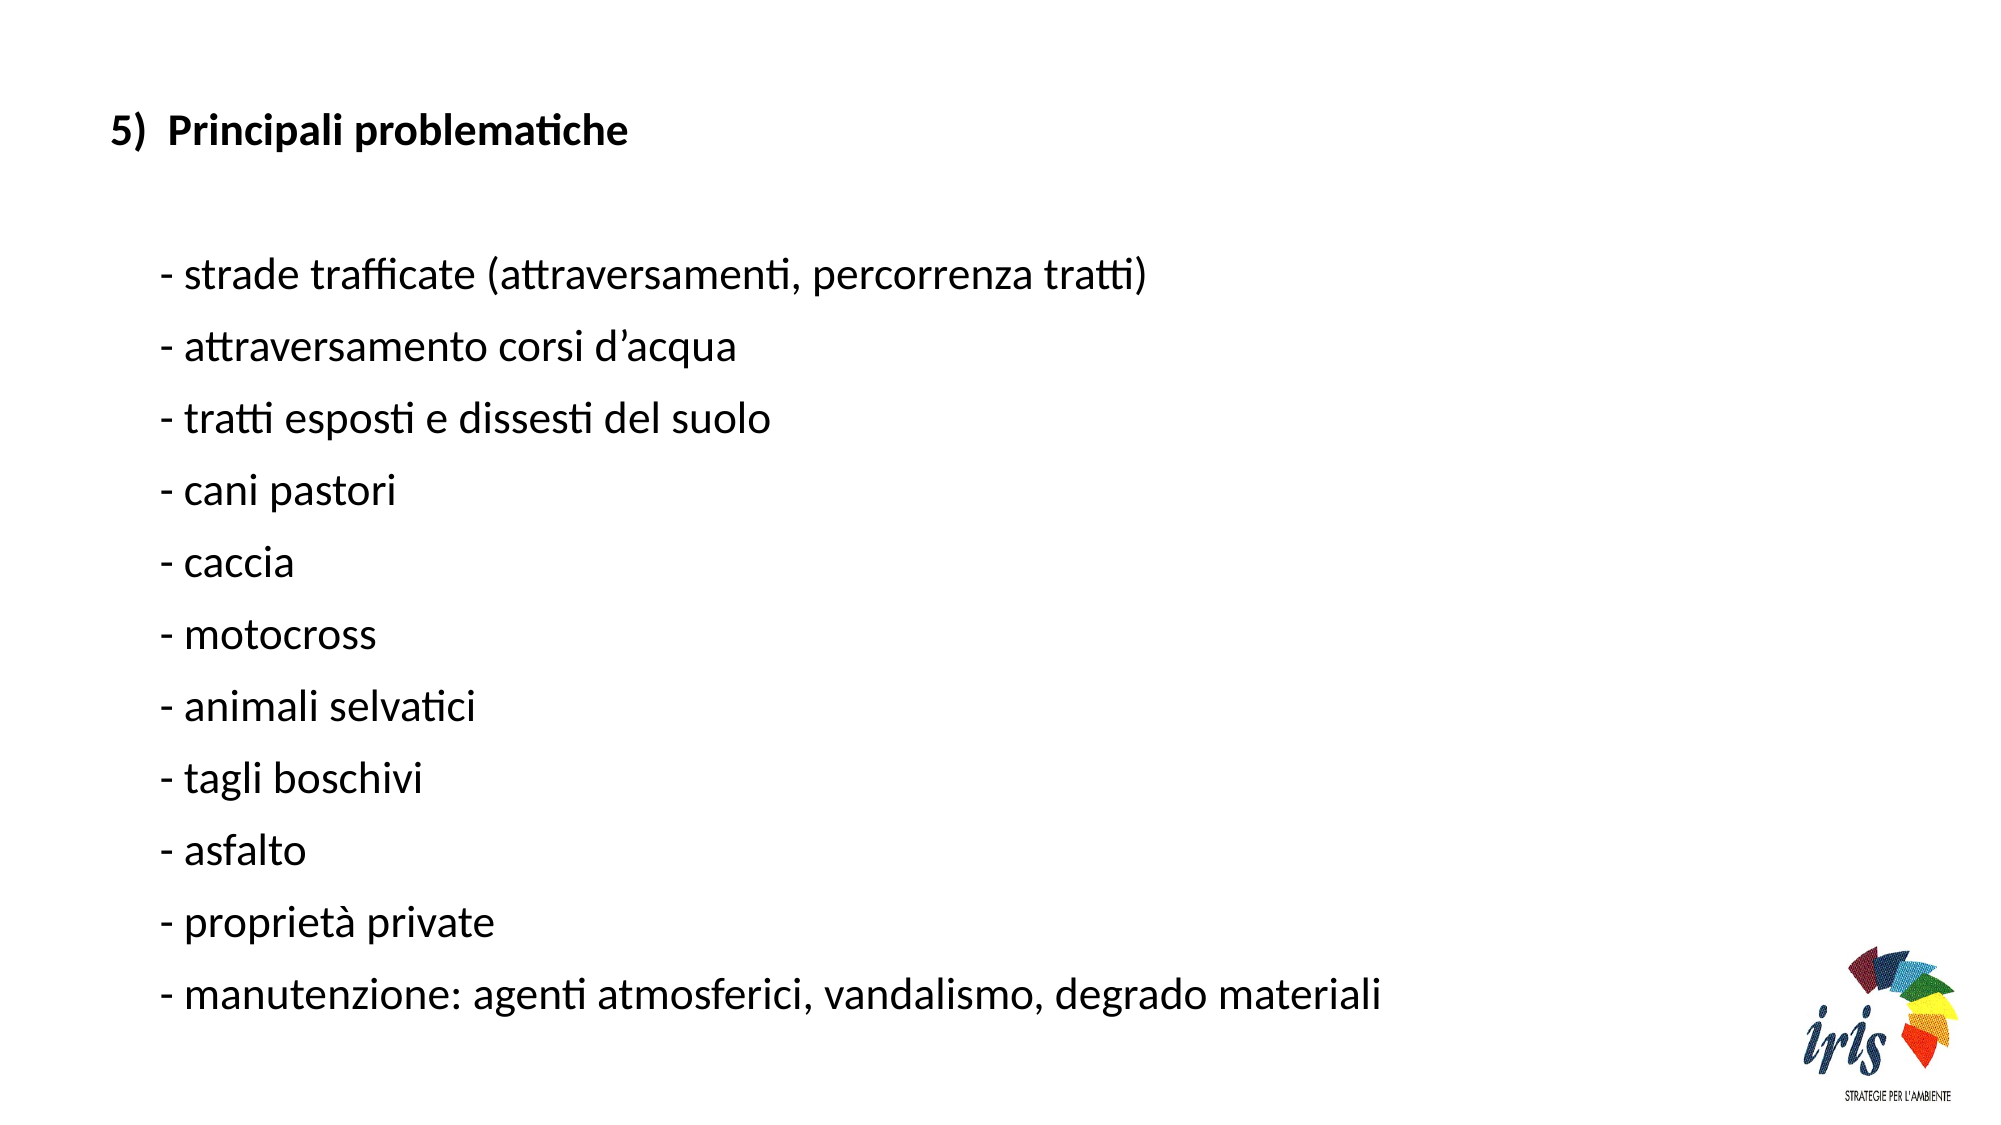

# 5) Principali problematiche
- strade trafficate (attraversamenti, percorrenza tratti)
- attraversamento corsi d’acqua
- tratti esposti e dissesti del suolo
- cani pastori
- caccia
- motocross
- animali selvatici
- tagli boschivi
- asfalto
- proprietà private
- manutenzione: agenti atmosferici, vandalismo, degrado materiali